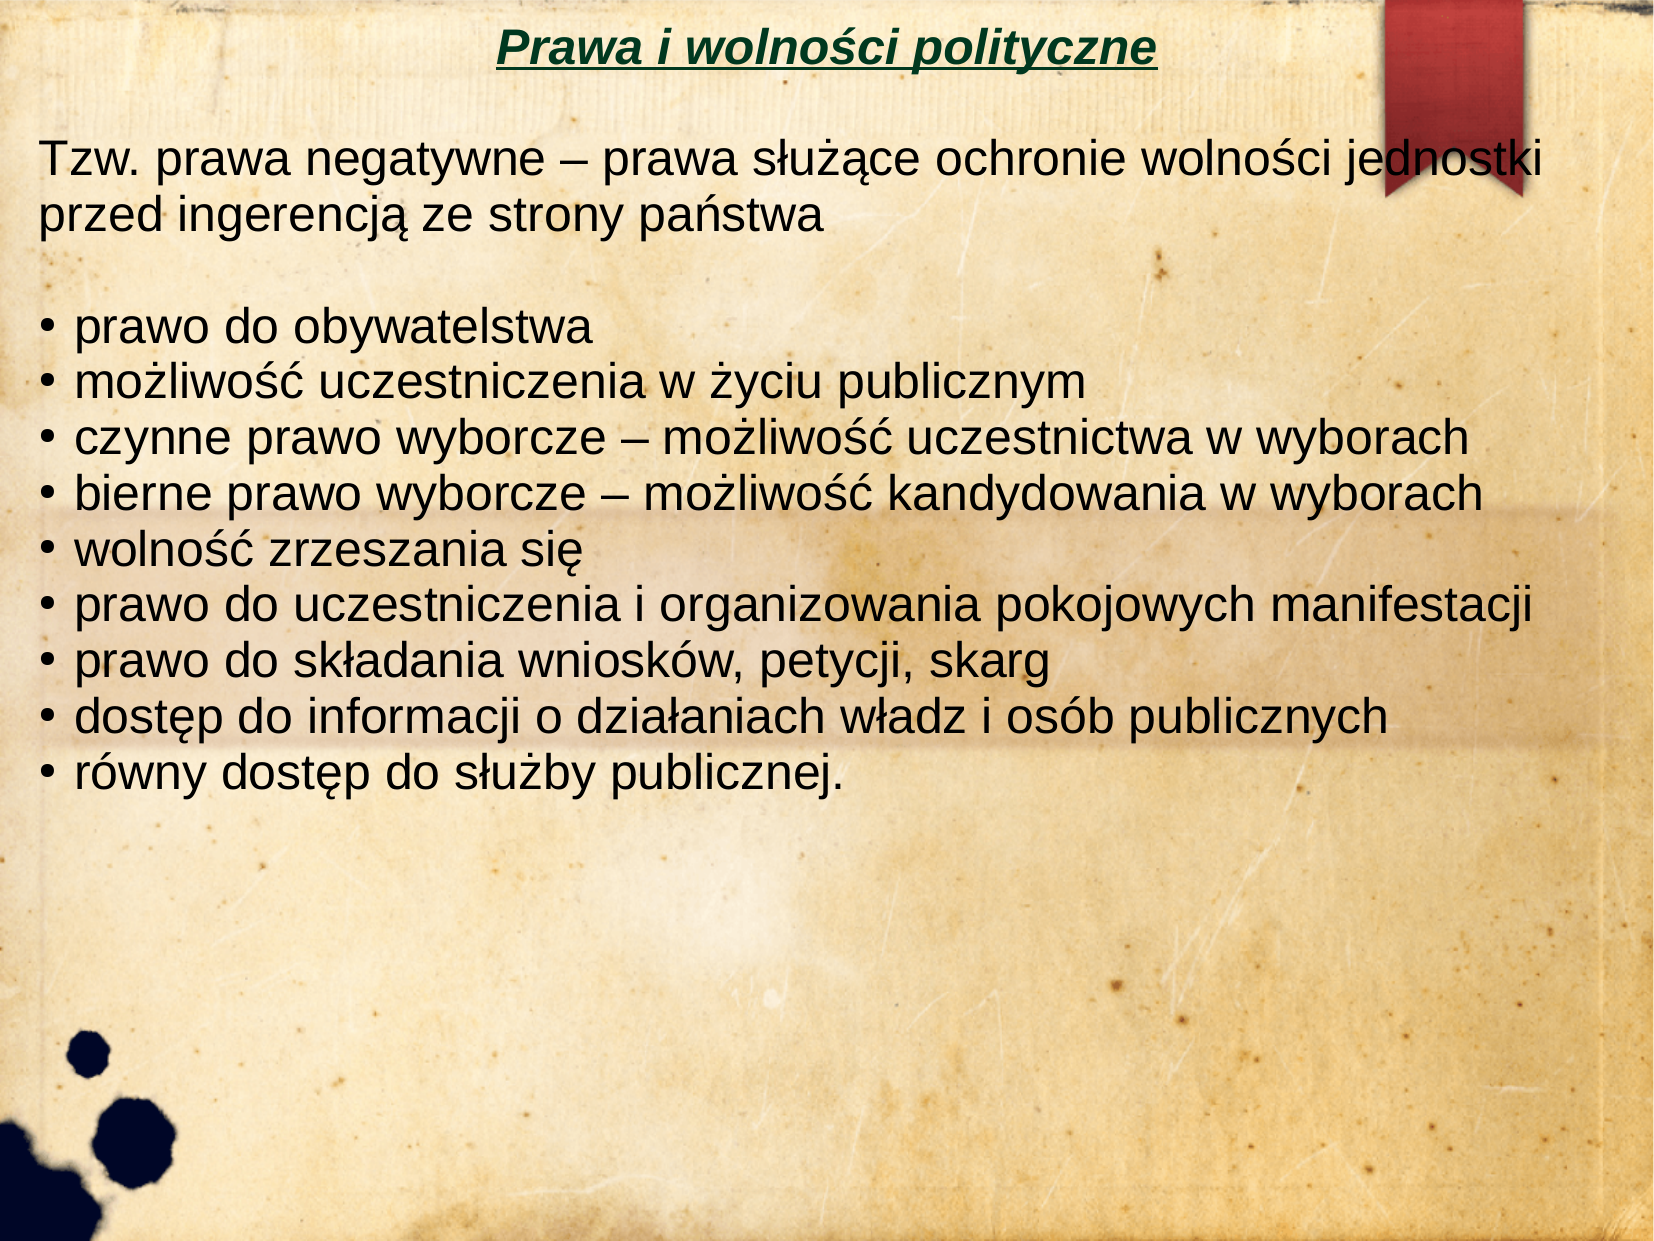

Prawa i wolności polityczne
Tzw. prawa negatywne – prawa służące ochronie wolności jednostki przed ingerencją ze strony państwa
prawo do obywatelstwa
możliwość uczestniczenia w życiu publicznym
czynne prawo wyborcze – możliwość uczestnictwa w wyborach
bierne prawo wyborcze – możliwość kandydowania w wyborach
wolność zrzeszania się
prawo do uczestniczenia i organizowania pokojowych manifestacji
prawo do składania wniosków, petycji, skarg
dostęp do informacji o działaniach władz i osób publicznych
równy dostęp do służby publicznej.